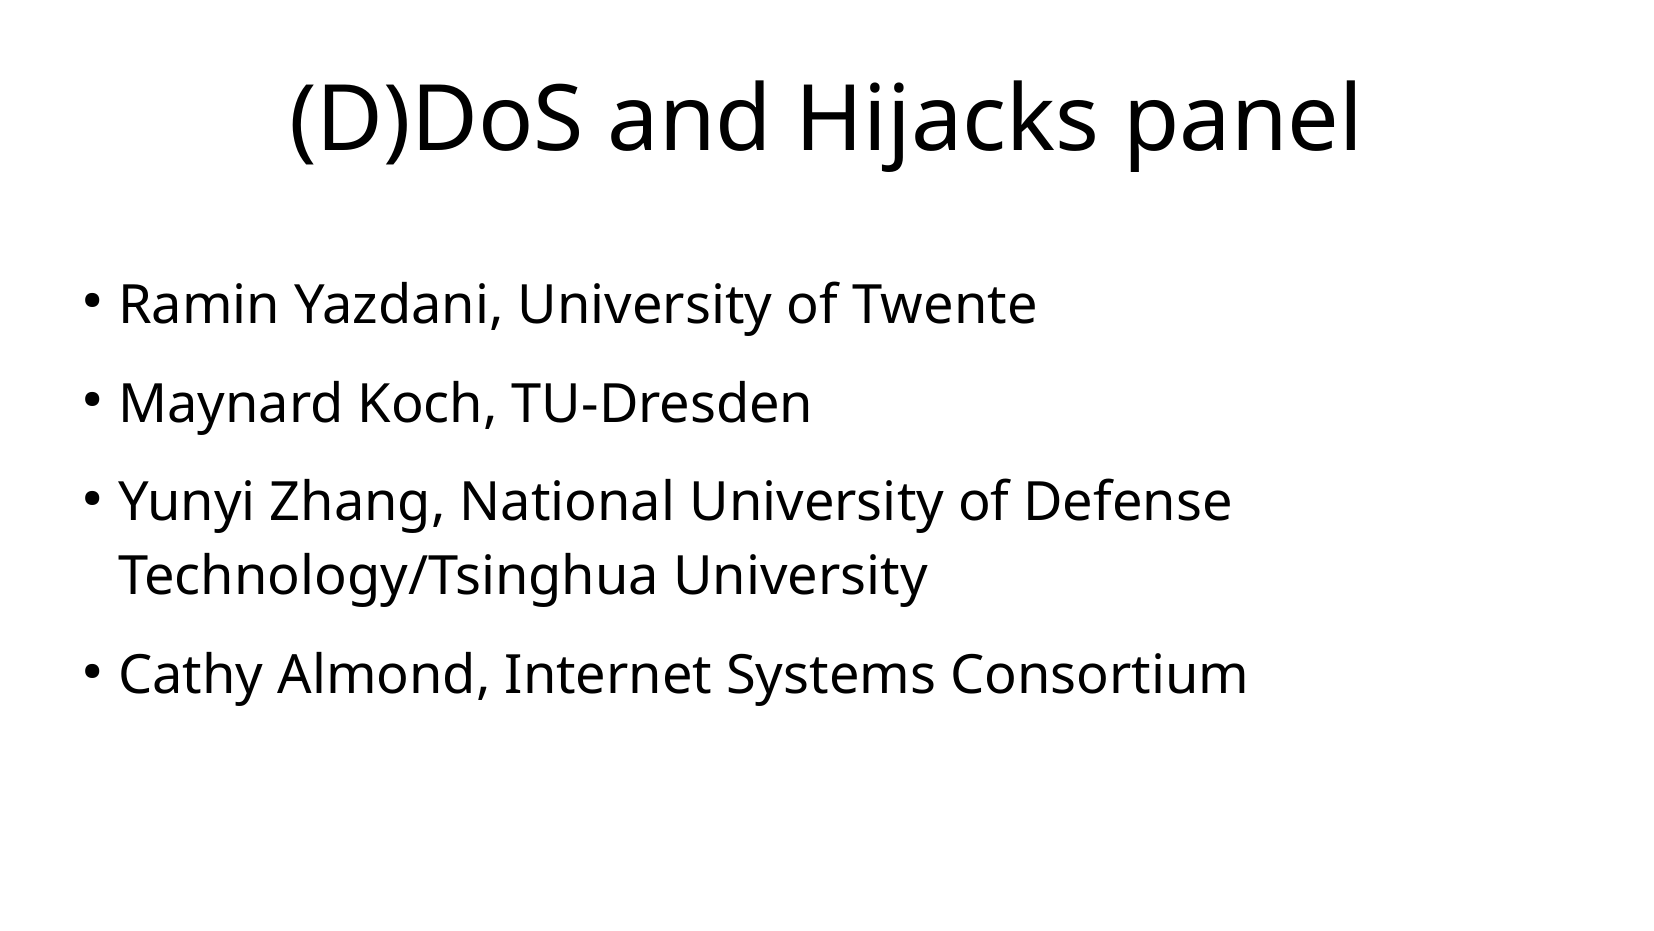

# (D)DoS and Hijacks panel
Ramin Yazdani, University of Twente
Maynard Koch, TU-Dresden
Yunyi Zhang, National University of Defense Technology/Tsinghua University
Cathy Almond, Internet Systems Consortium